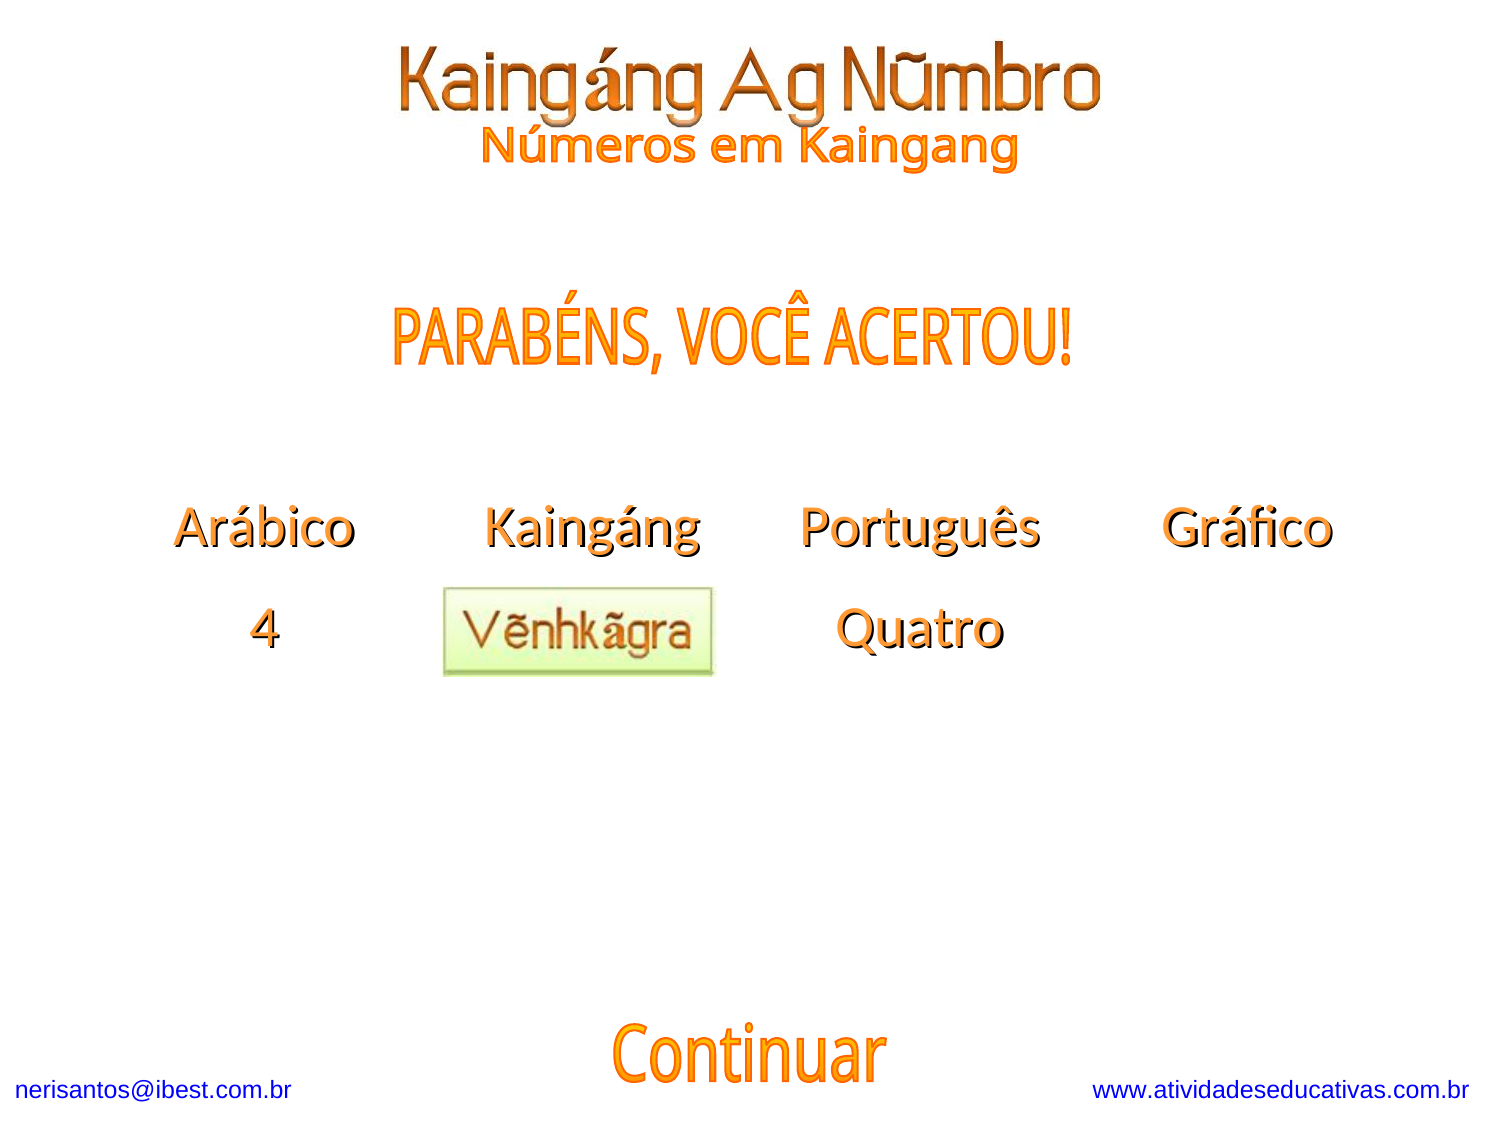

PARABÉNS, VOCÊ ACERTOU!
| Arábico | Kaingáng | Português | Gráfico |
| --- | --- | --- | --- |
| 4 | | Quatro | |
Continuar